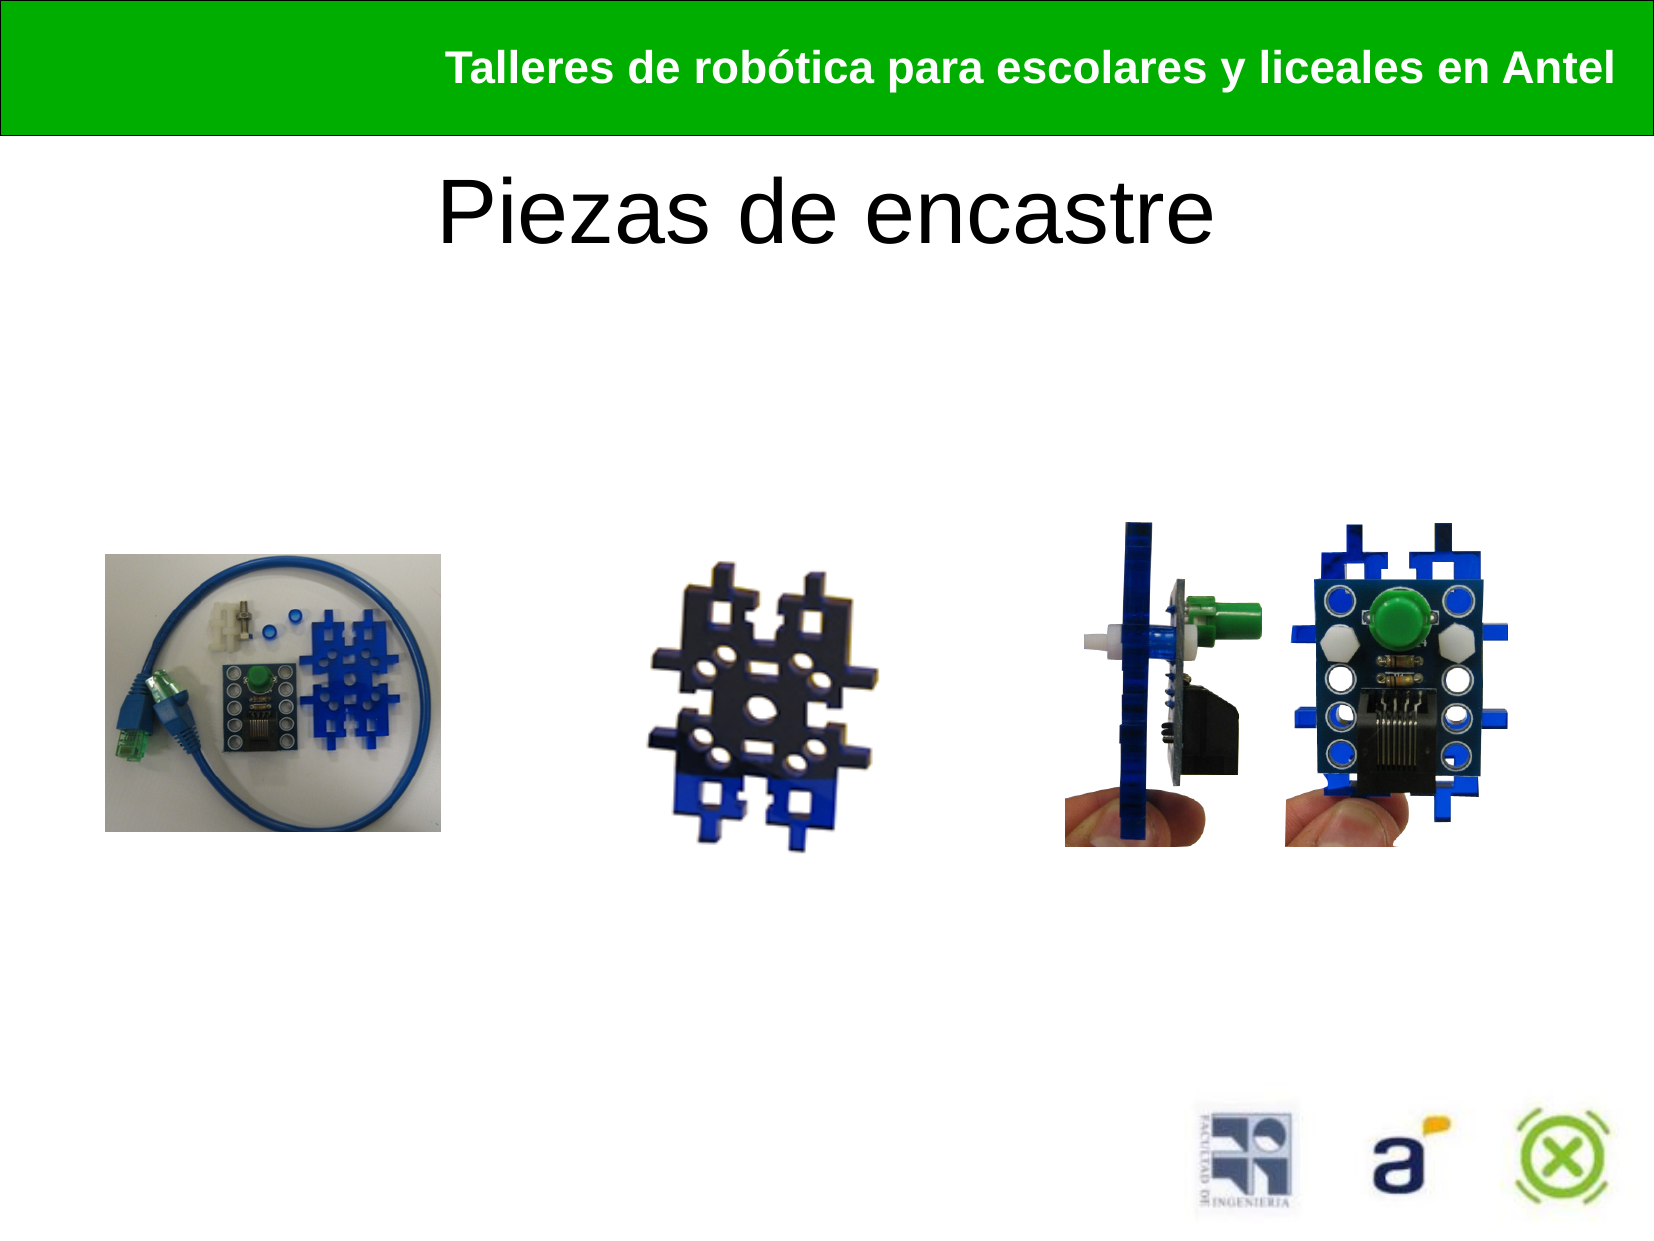

Talleres de robótica para escolares y liceales en Antel
# Piezas de encastre